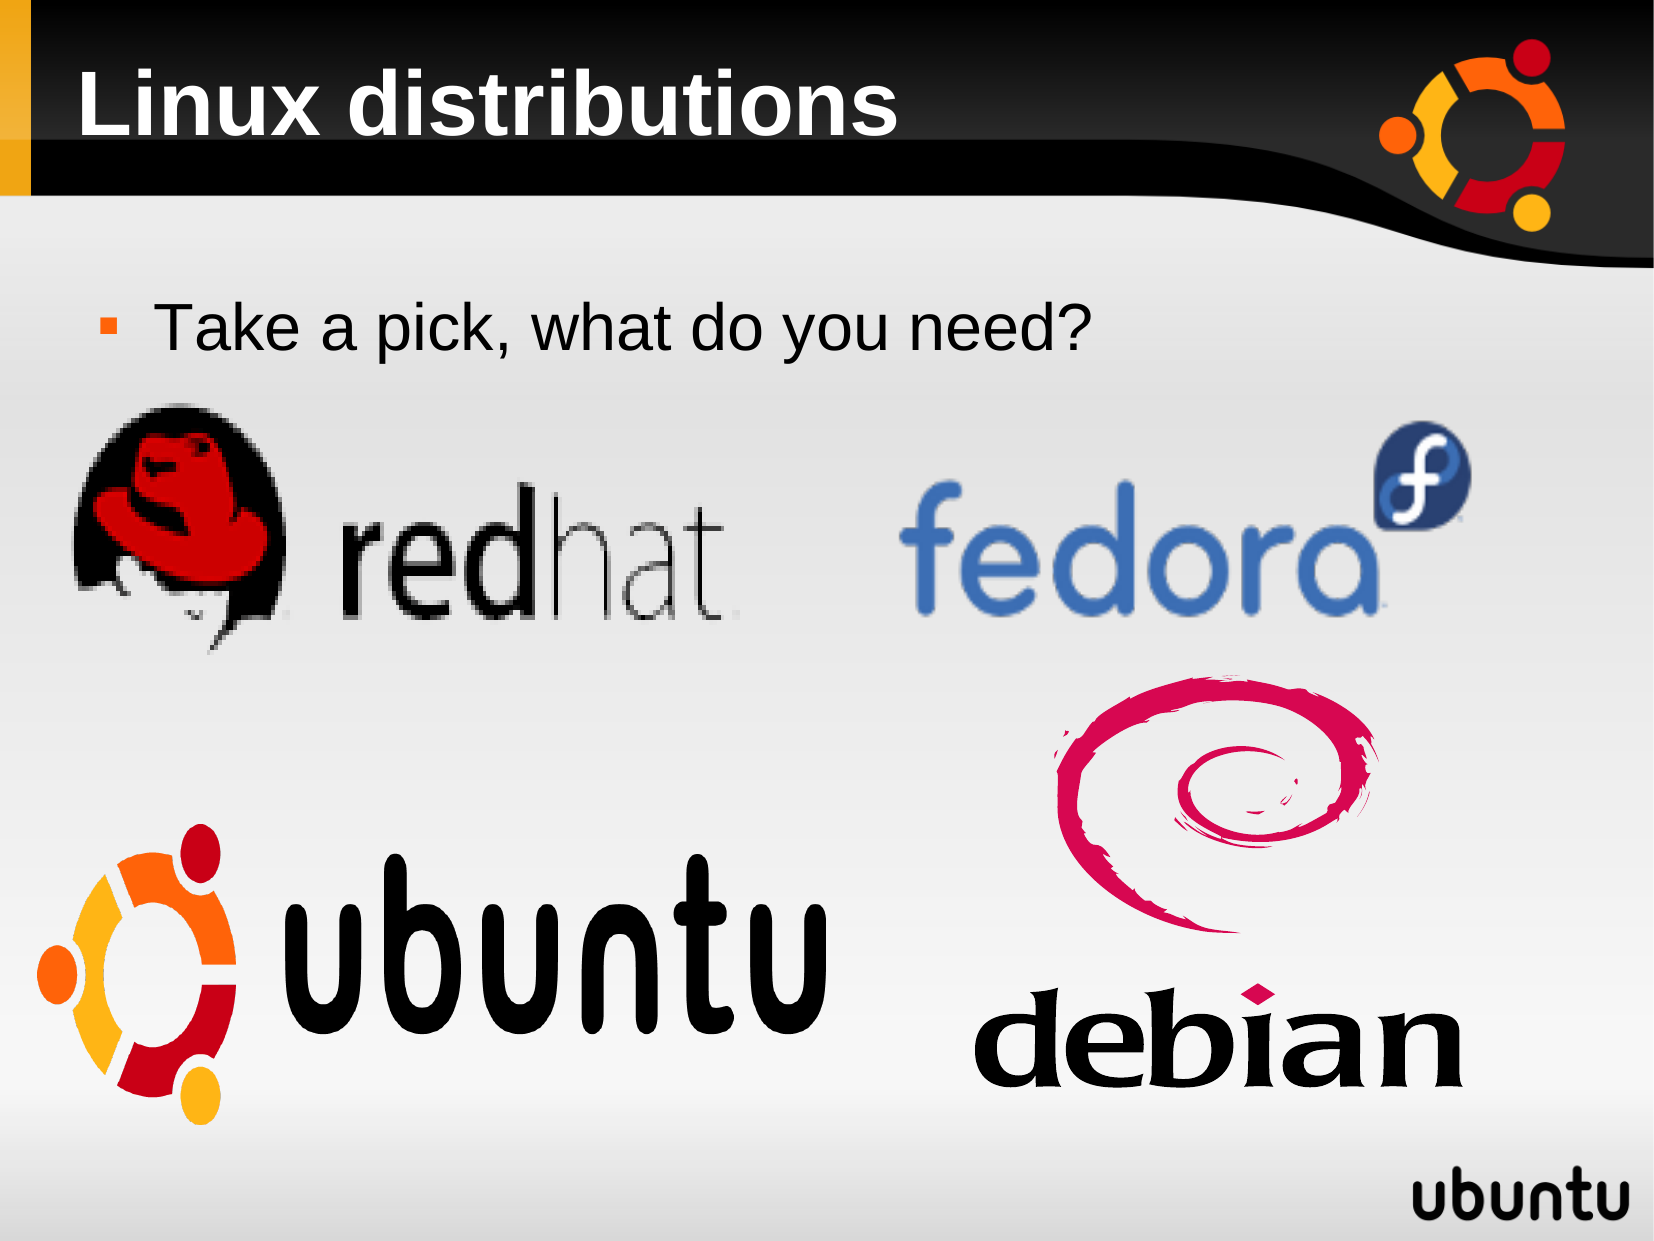

# Linux distributions
Take a pick, what do you need?